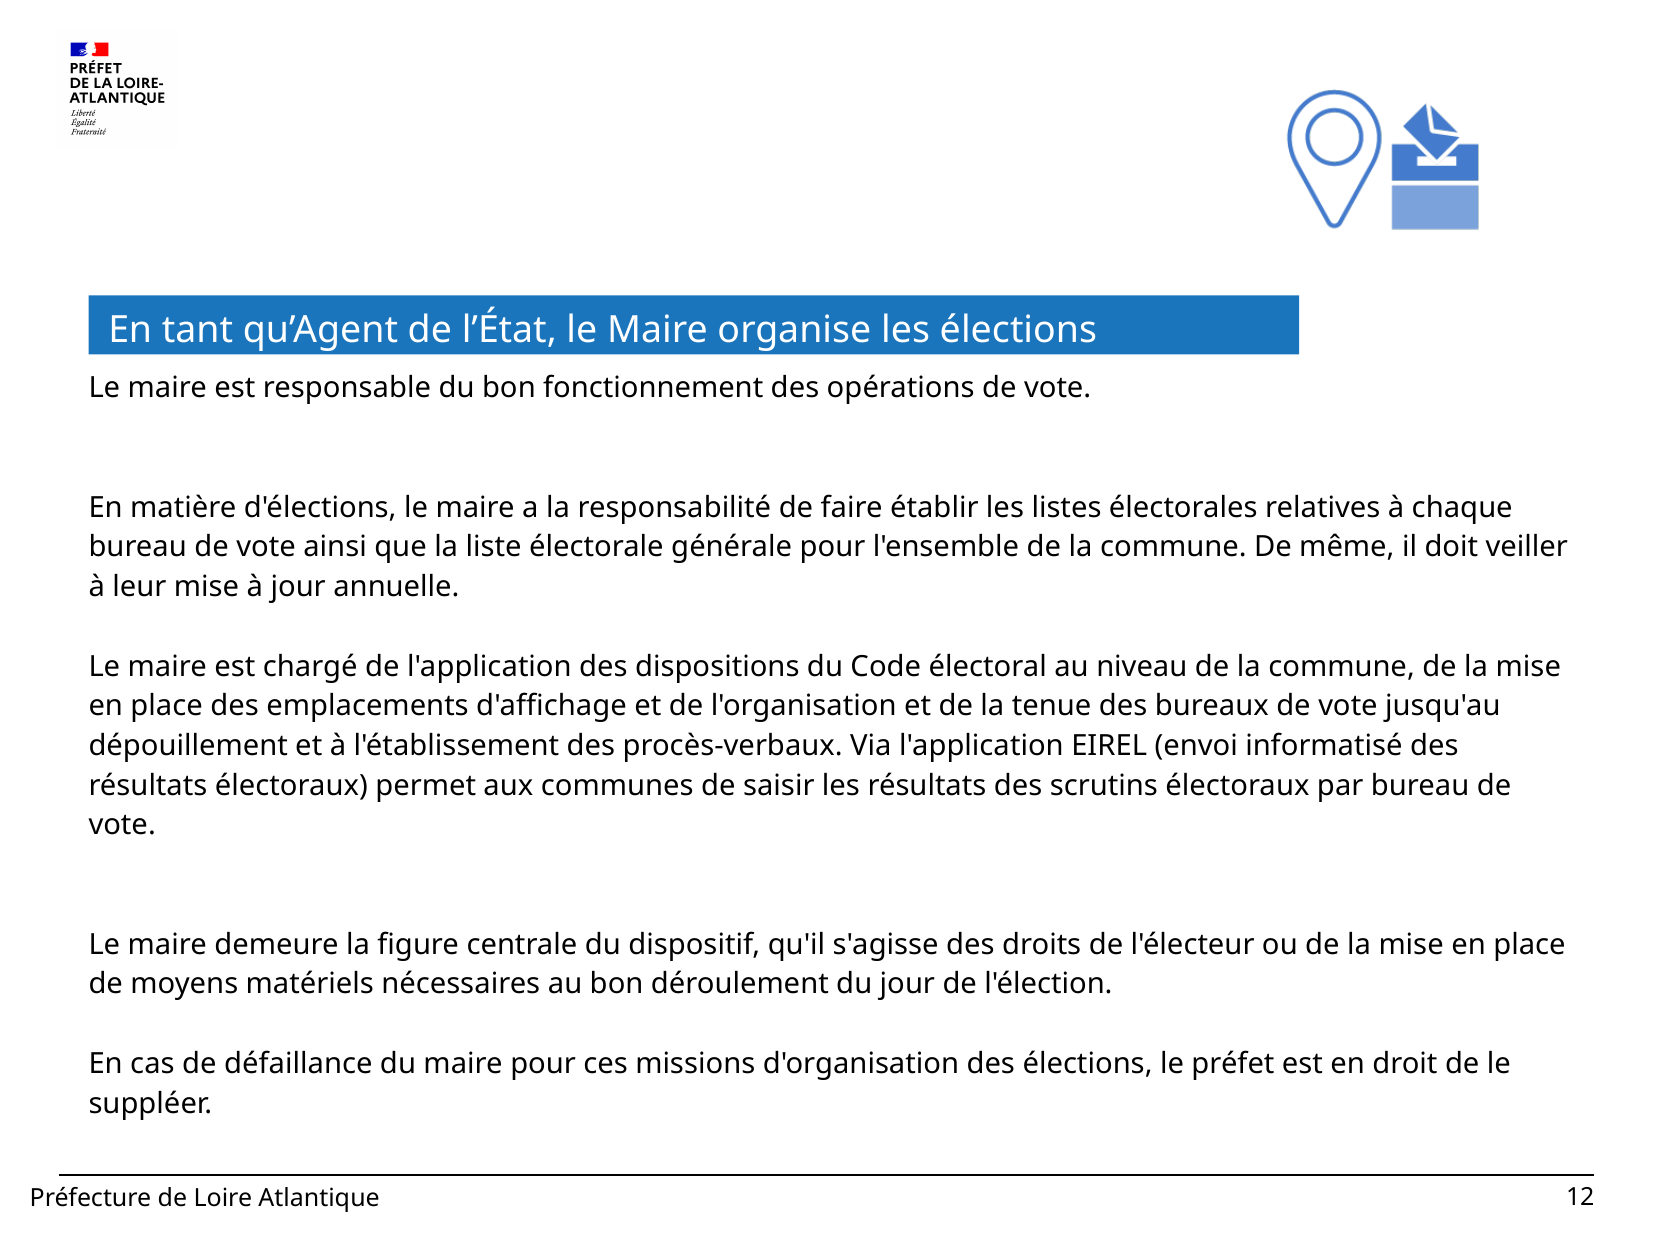

En tant qu’Agent de l’État, le Maire organise les élections
# Le maire est responsable du bon fonctionnement des opérations de vote.
En matière d'élections, le maire a la responsabilité de faire établir les listes électorales relatives à chaque bureau de vote ainsi que la liste électorale générale pour l'ensemble de la commune. De même, il doit veiller à leur mise à jour annuelle.
Le maire est chargé de l'application des dispositions du Code électoral au niveau de la commune, de la mise en place des emplacements d'affichage et de l'organisation et de la tenue des bureaux de vote jusqu'au dépouillement et à l'établissement des procès-verbaux. Via l'application EIREL (envoi informatisé des résultats électoraux) permet aux communes de saisir les résultats des scrutins électoraux par bureau de vote.
Le maire demeure la figure centrale du dispositif, qu'il s'agisse des droits de l'électeur ou de la mise en place de moyens matériels nécessaires au bon déroulement du jour de l'élection.
En cas de défaillance du maire pour ces missions d'organisation des élections, le préfet est en droit de le suppléer.
12
Préfecture de Loire Atlantique